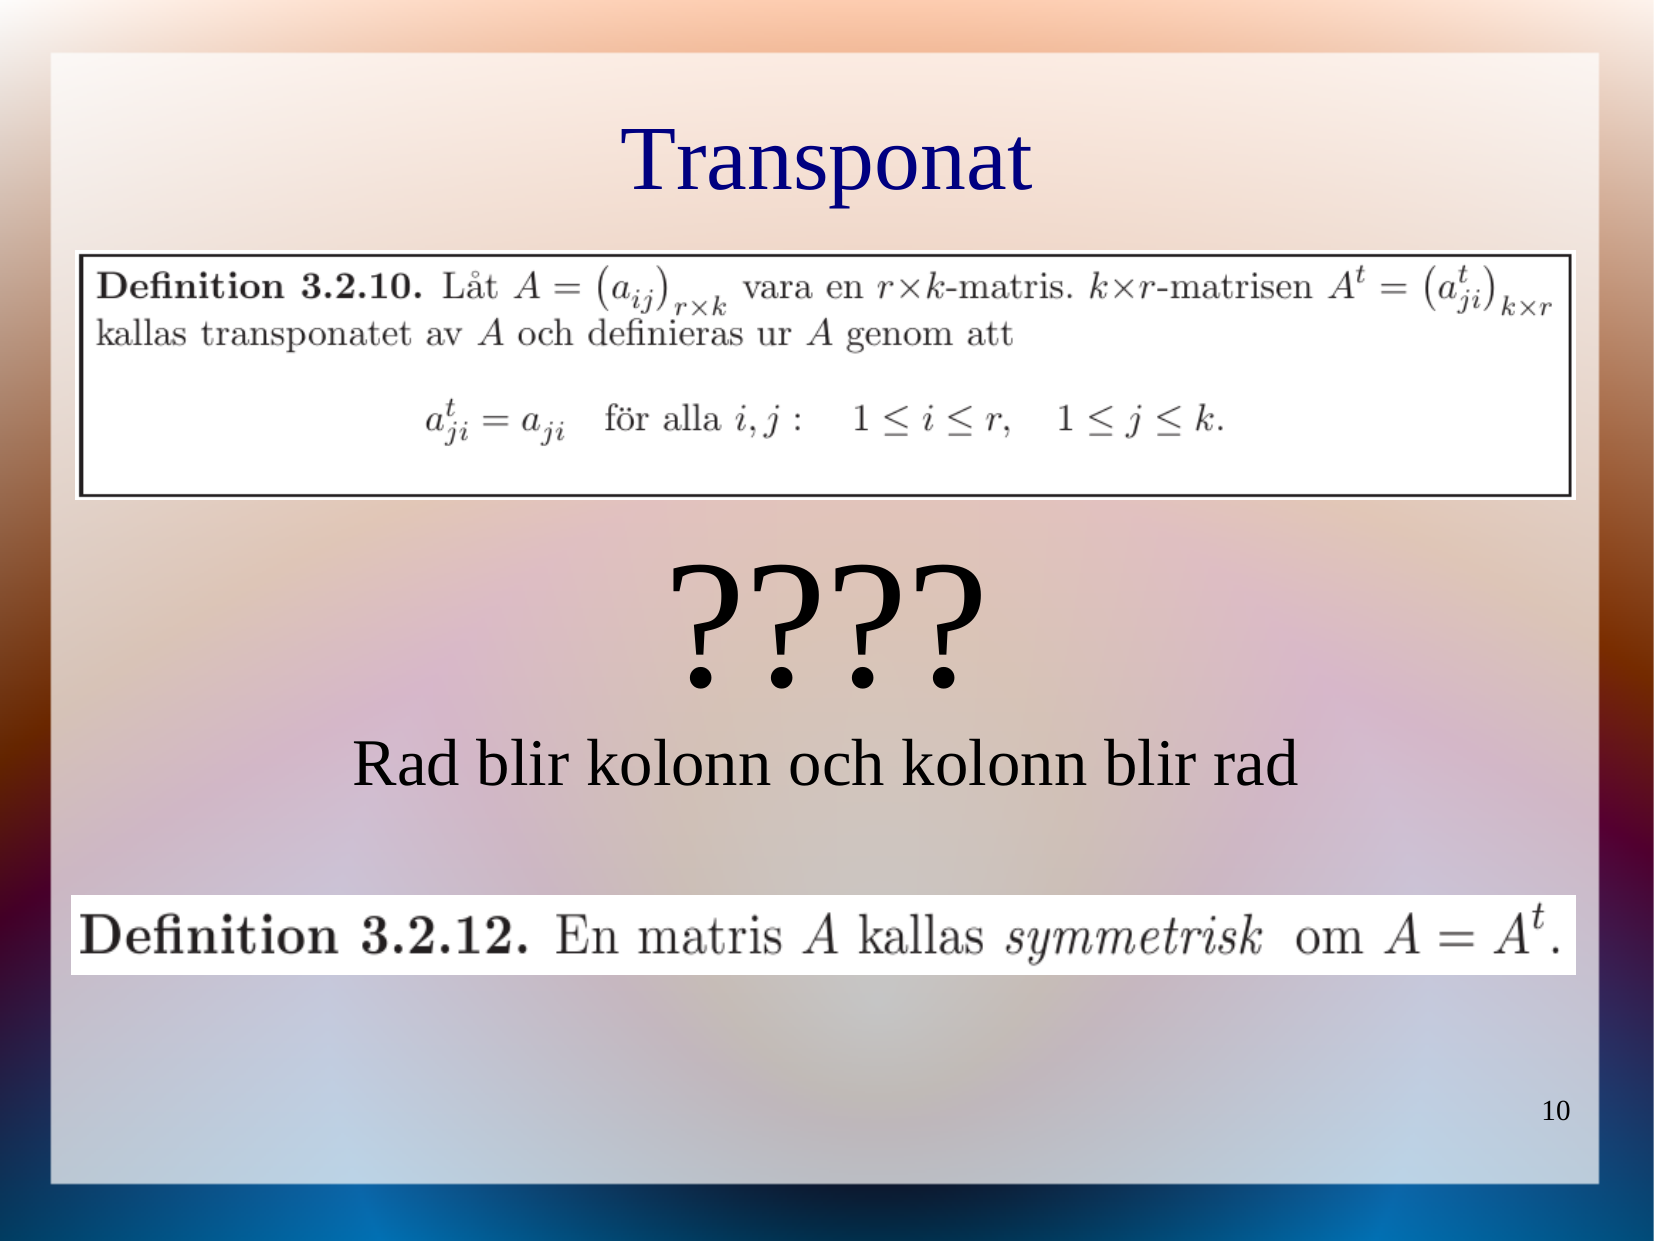

# Transponat
????
Rad blir kolonn och kolonn blir rad
10